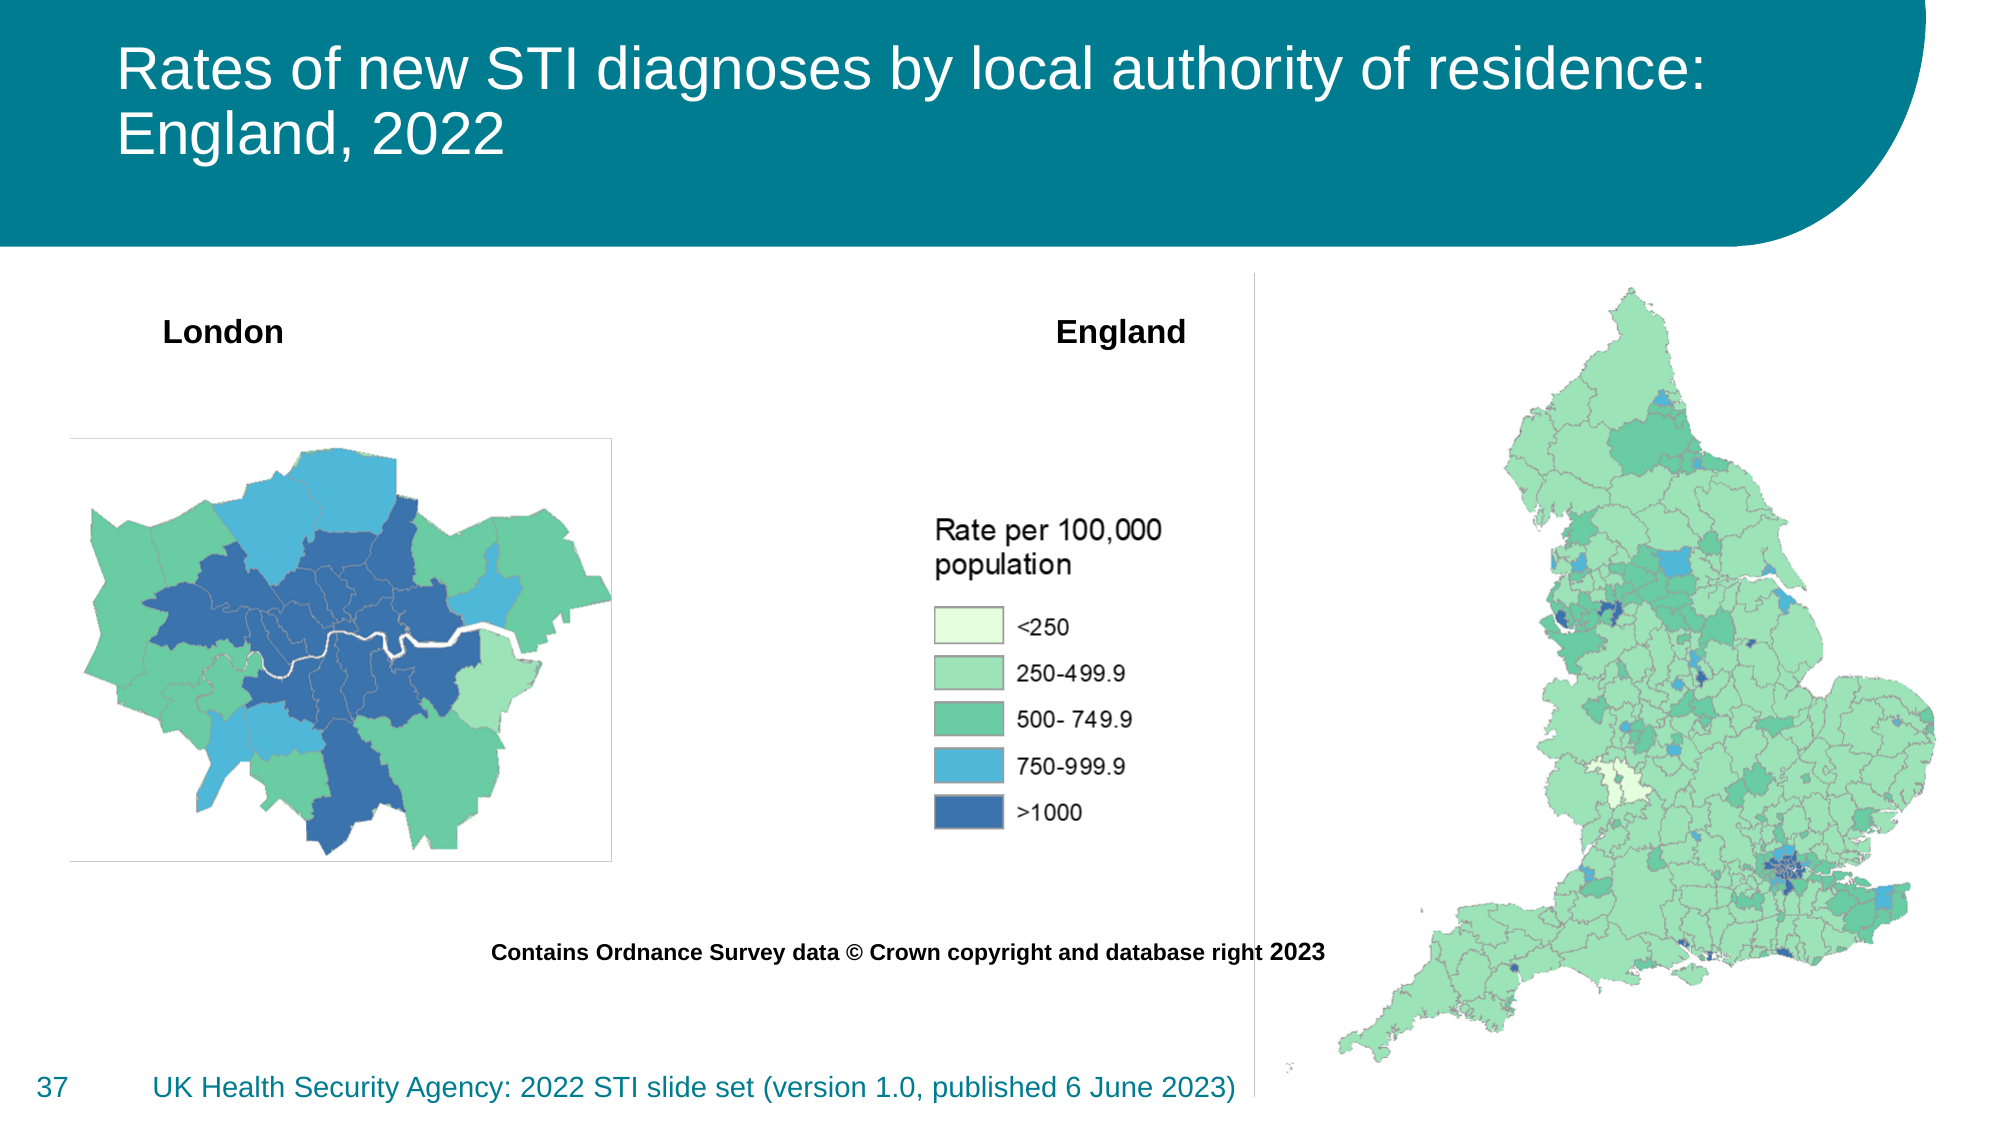

# Rates of new STI diagnoses by local authority of residence: England, 2022
London
England
Contains Ordnance Survey data © Crown copyright and database right 2023
37
UK Health Security Agency: 2022 STI slide set (version 1.0, published 6 June 2023)